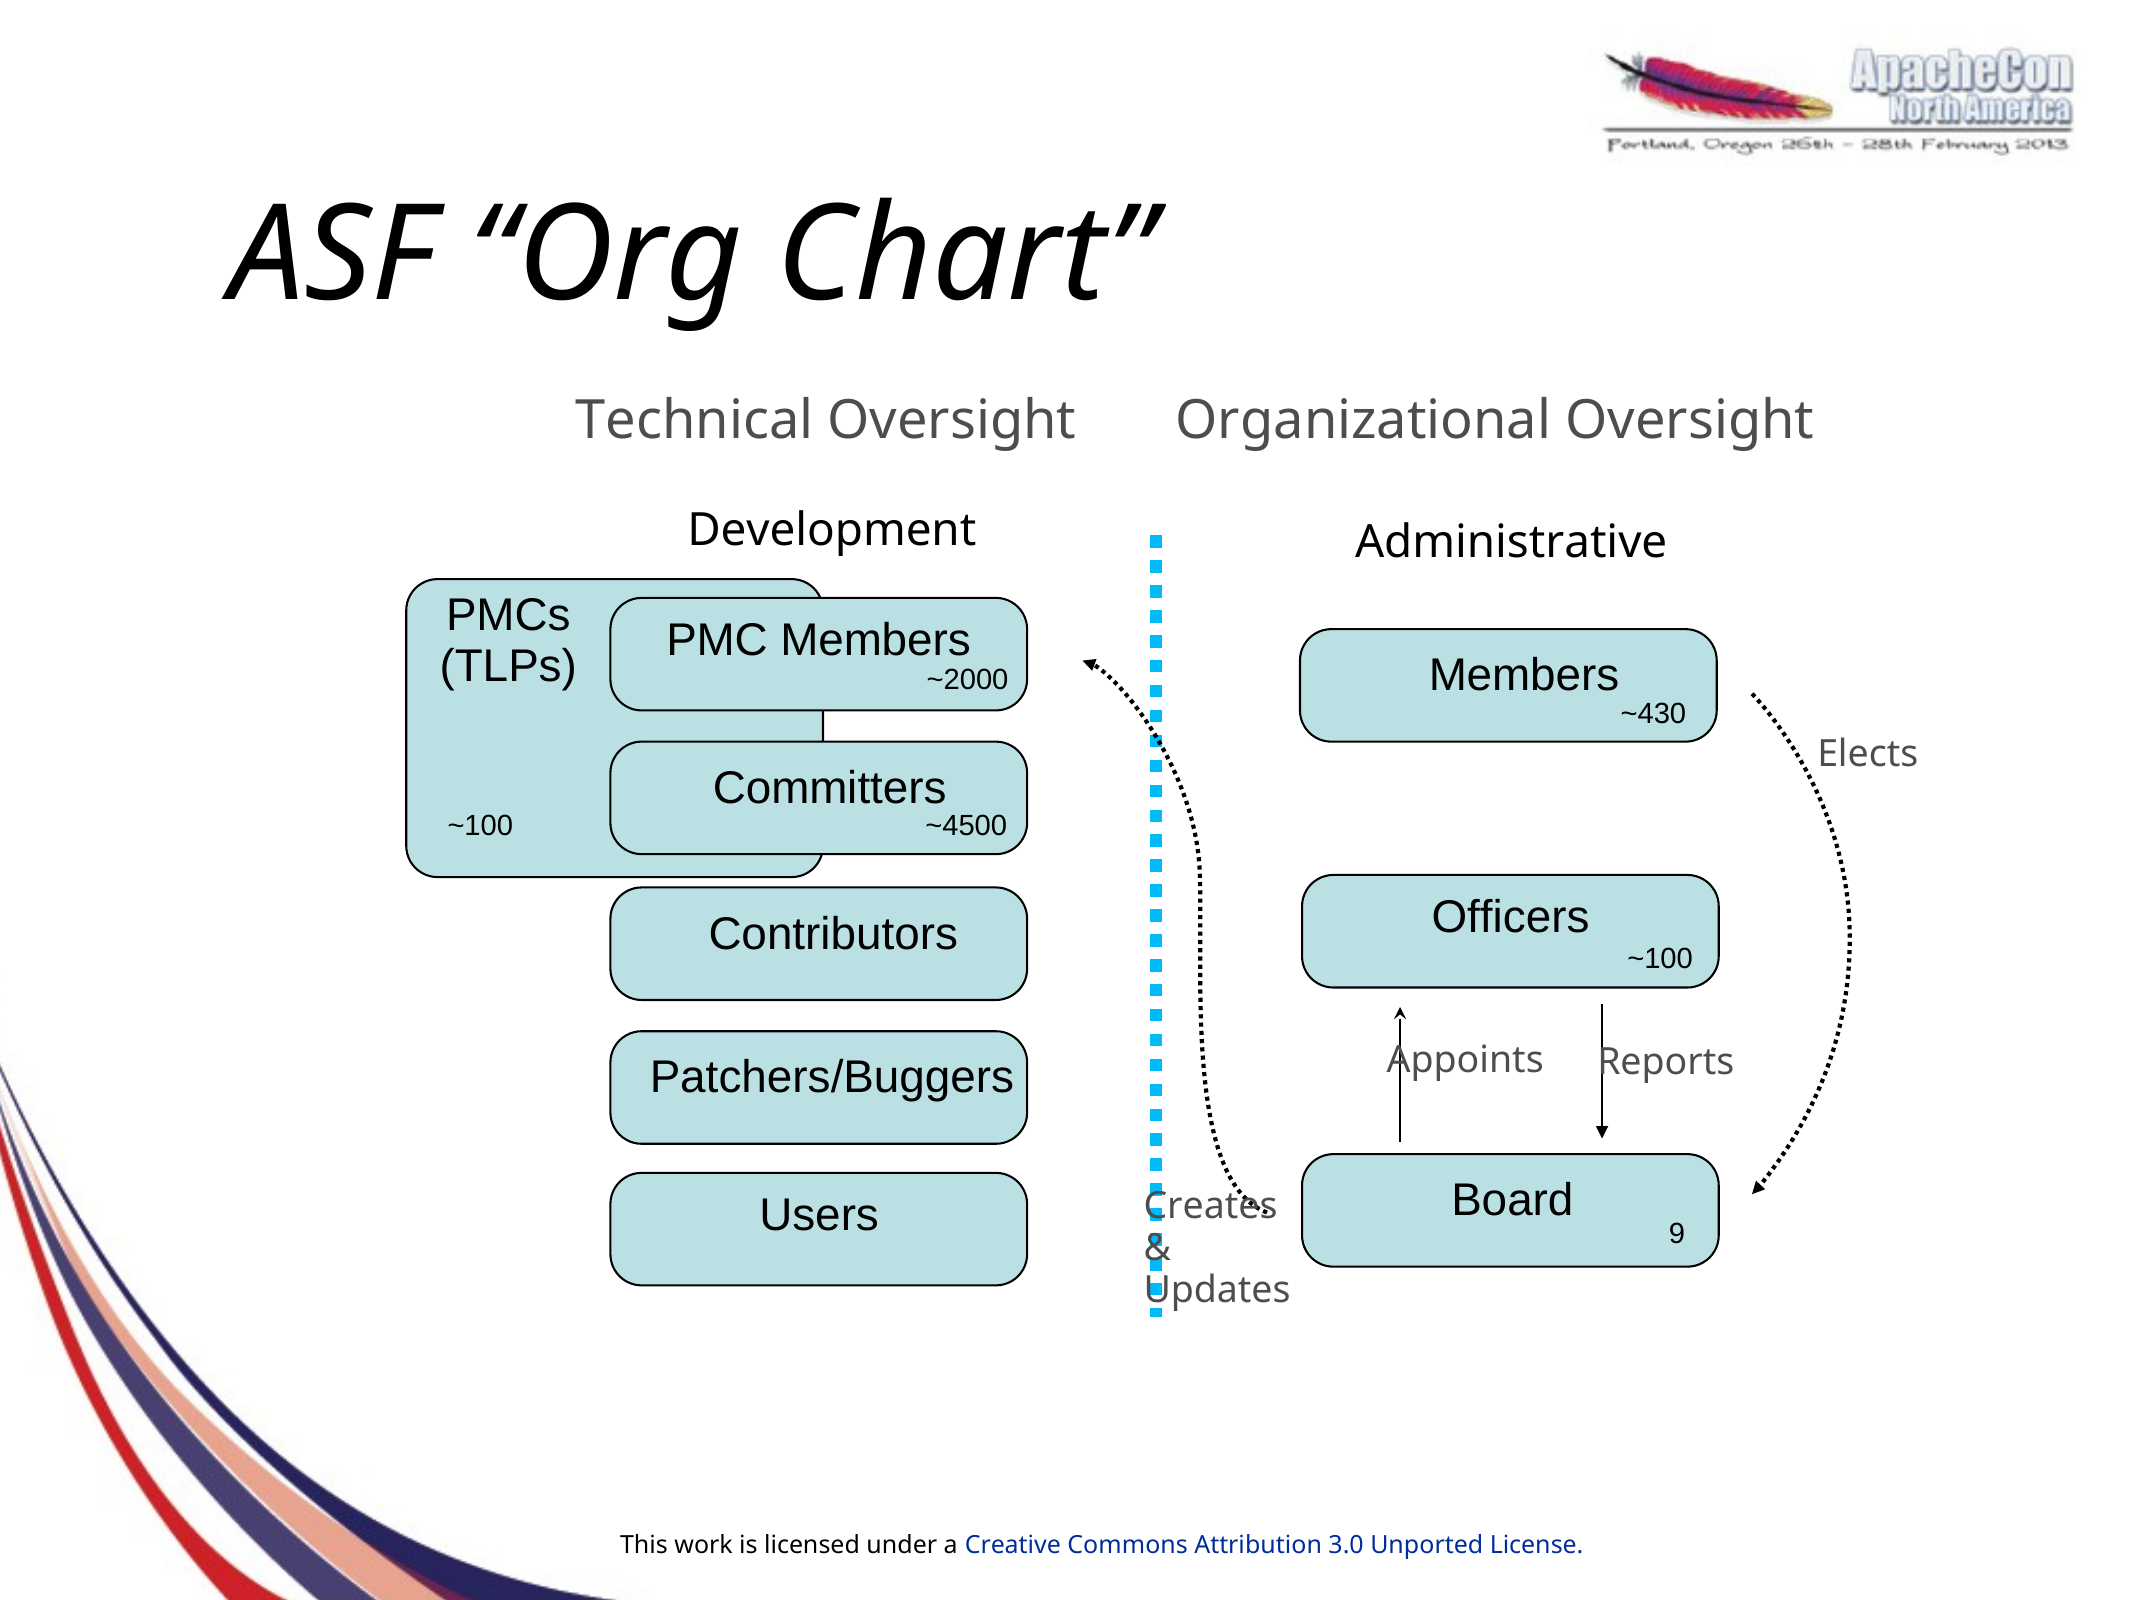

# ASF “Org Chart”
Technical Oversight
Organizational Oversight
Development
Administrative
PMCs
(TLPs)
PMC Members
Members
~2000
~430
Elects
Committers
~100
~4500
Officers
Contributors
~100
Appoints
Reports
Patchers/Buggers
Board
Creates
&
Updates
Users
9
This work is licensed under a Creative Commons Attribution 3.0 Unported License.